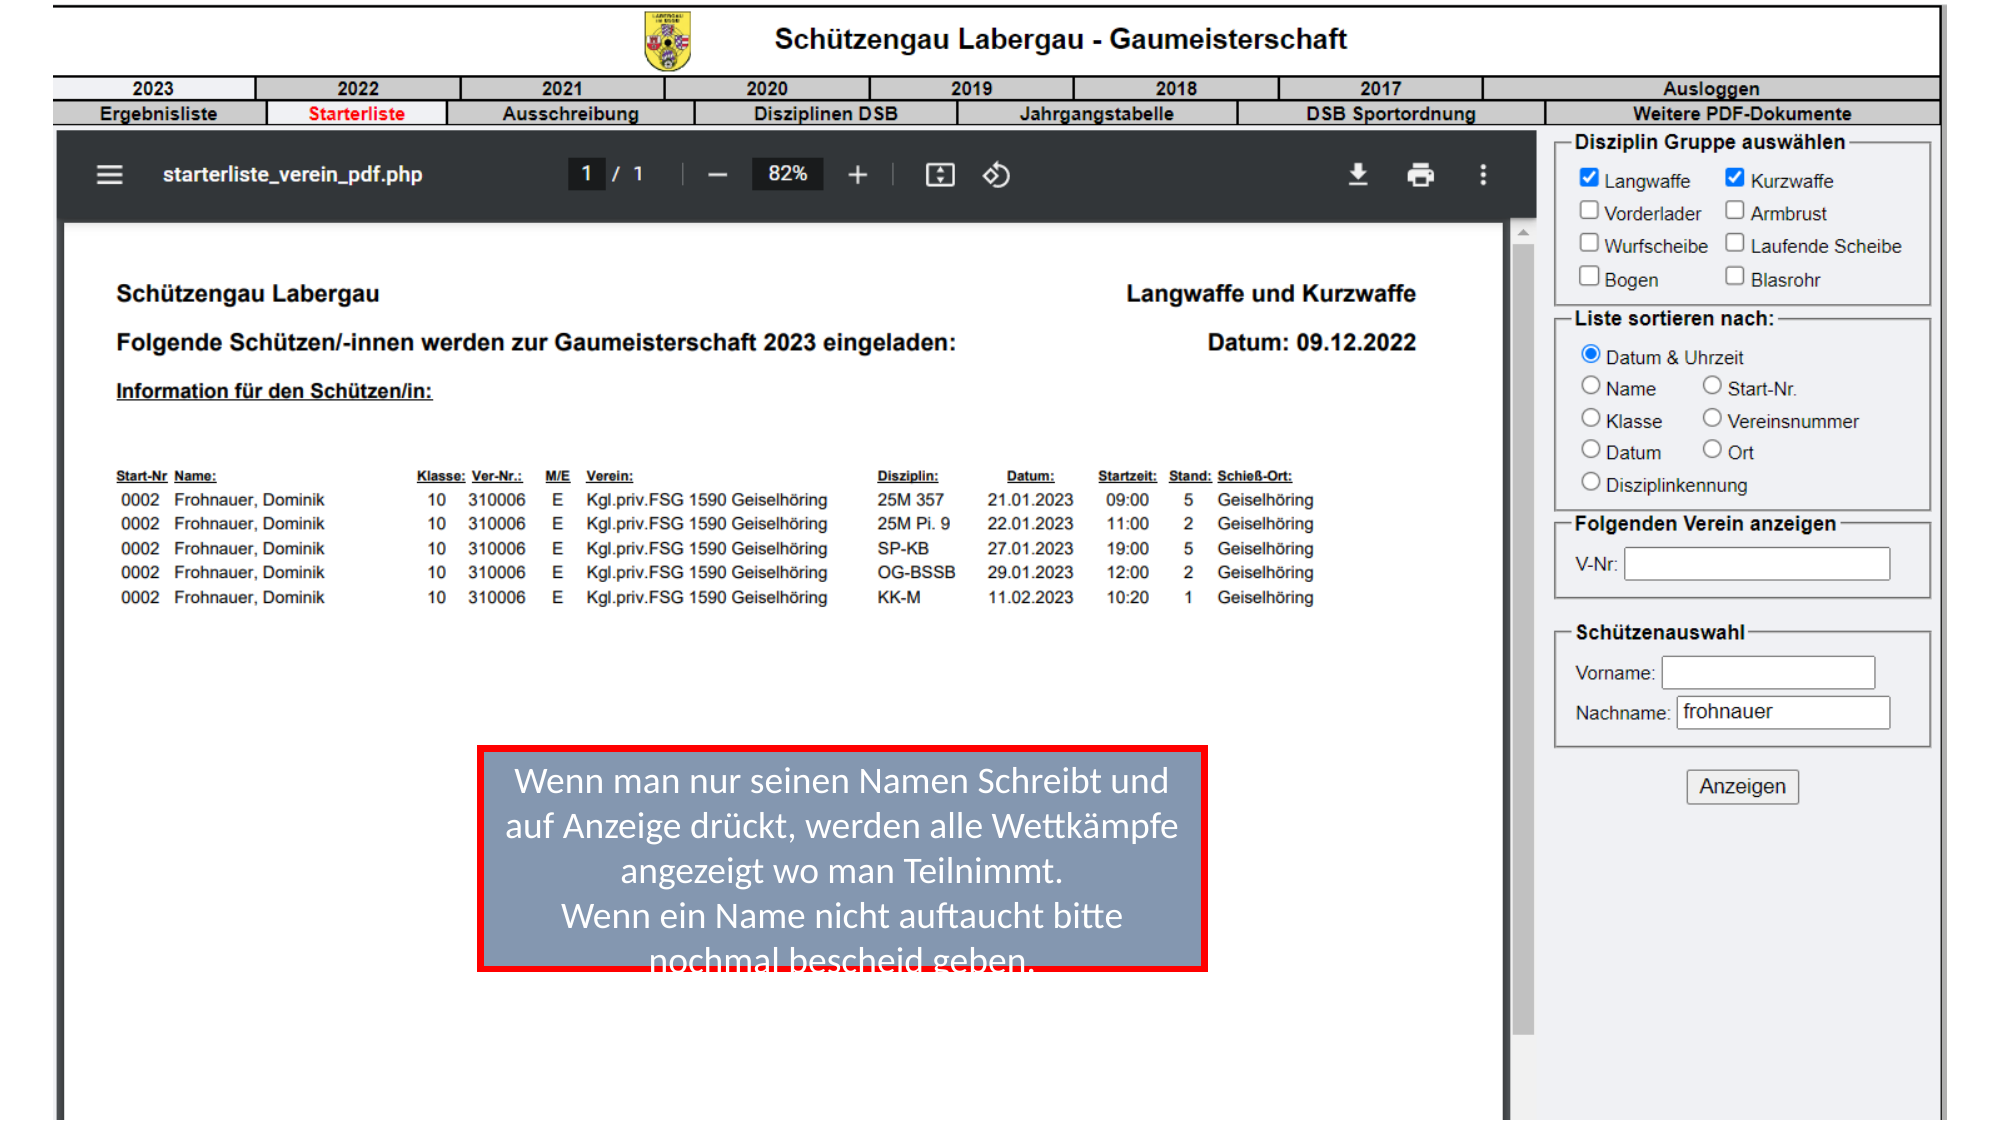

Wenn man nur seinen Namen Schreibt und auf Anzeige drückt, werden alle Wettkämpfe angezeigt wo man Teilnimmt.
Wenn ein Name nicht auftaucht bitte nochmal bescheid geben.